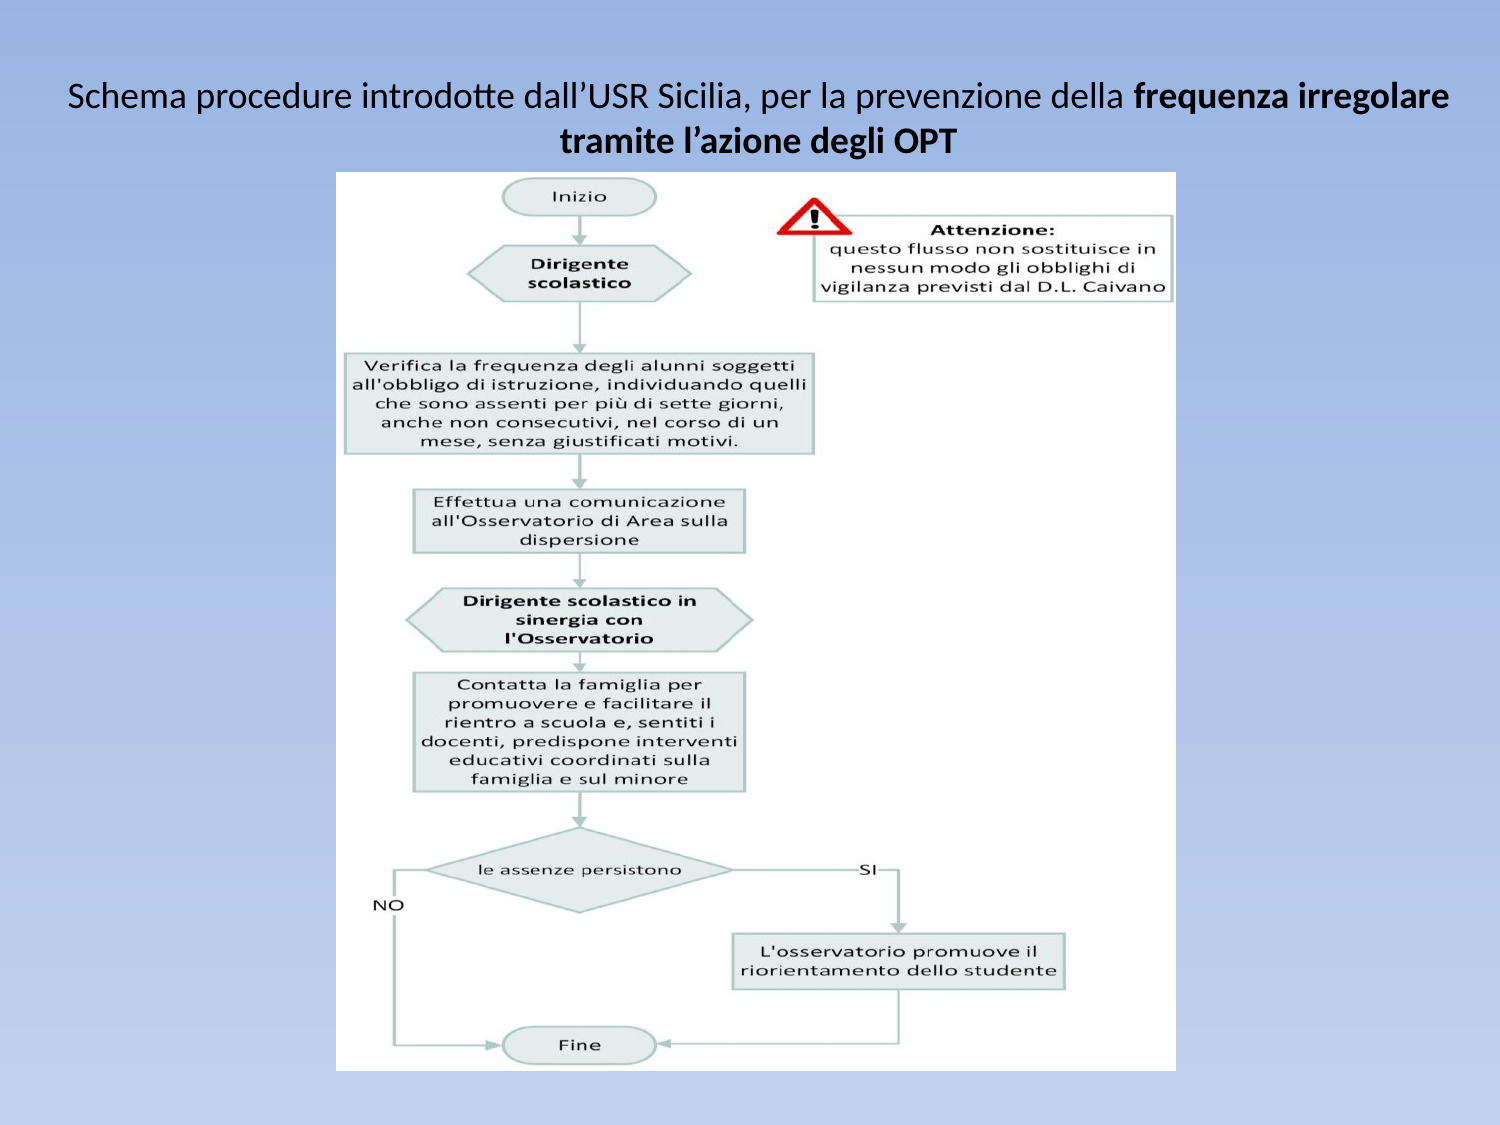

# Schema procedure introdotte dall’USR Sicilia, per la prevenzione della frequenza irregolare tramite l’azione degli OPT